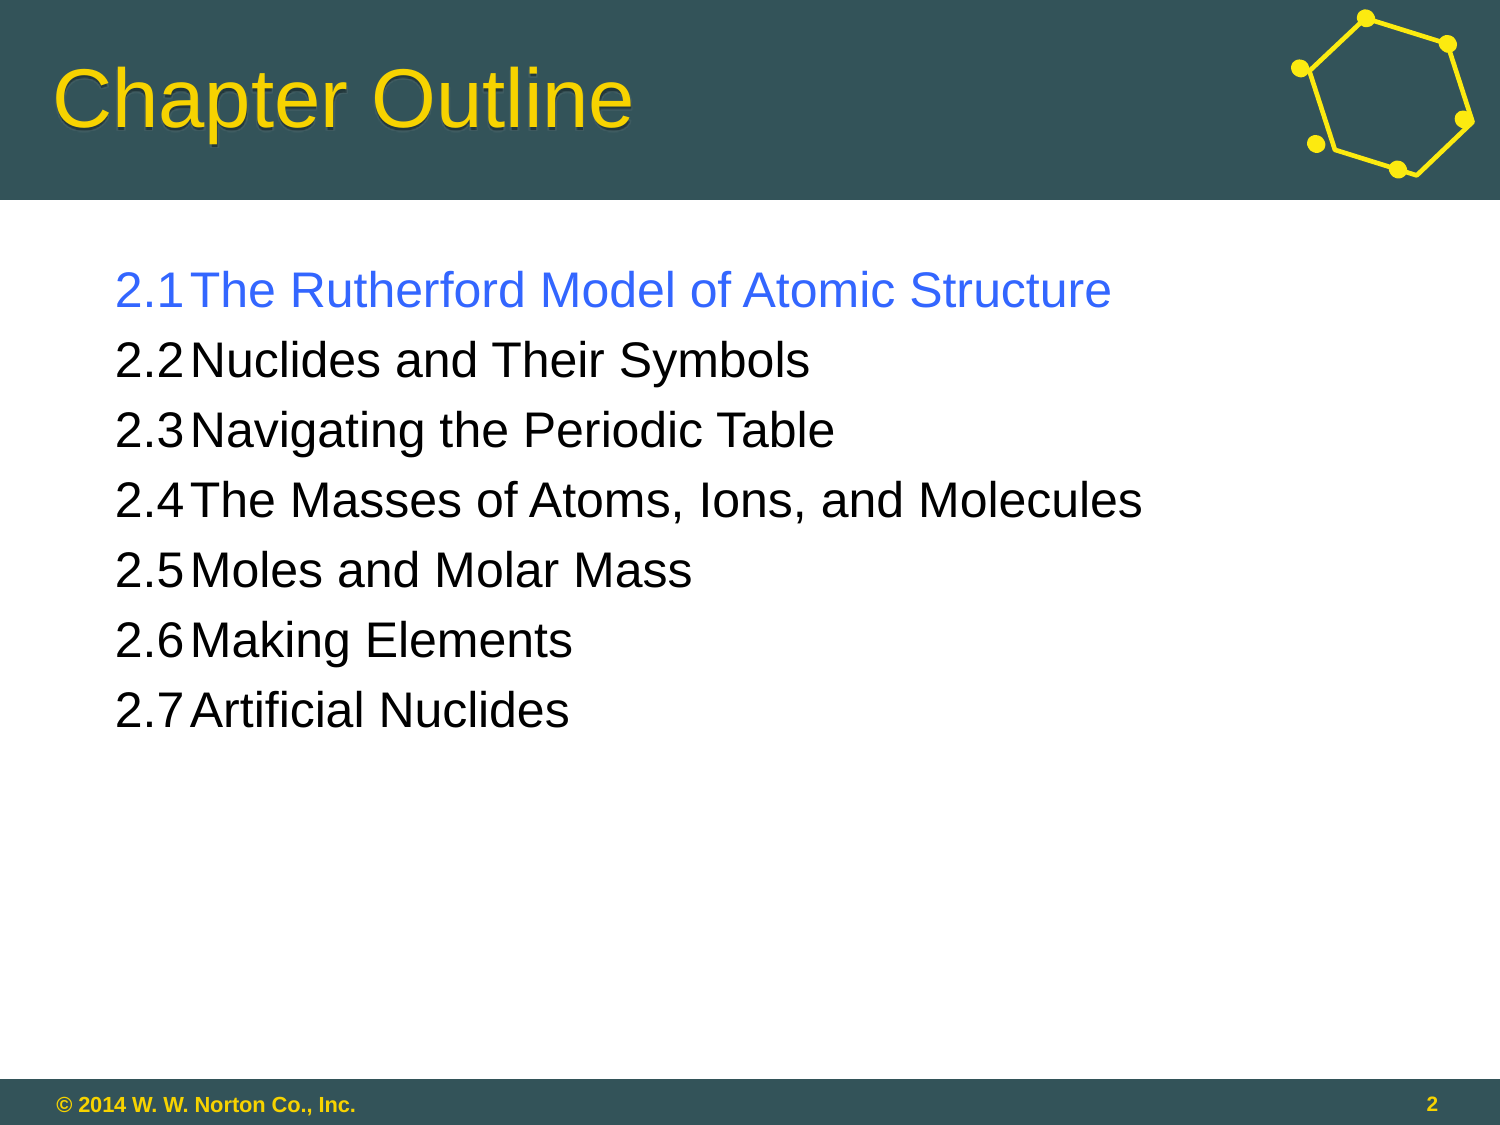

# Chapter Outline
2.1	The Rutherford Model of Atomic Structure
2.2	Nuclides and Their Symbols
2.3	Navigating the Periodic Table
2.4	The Masses of Atoms, Ions, and Molecules
2.5	Moles and Molar Mass
2.6	Making Elements
2.7	Artificial Nuclides